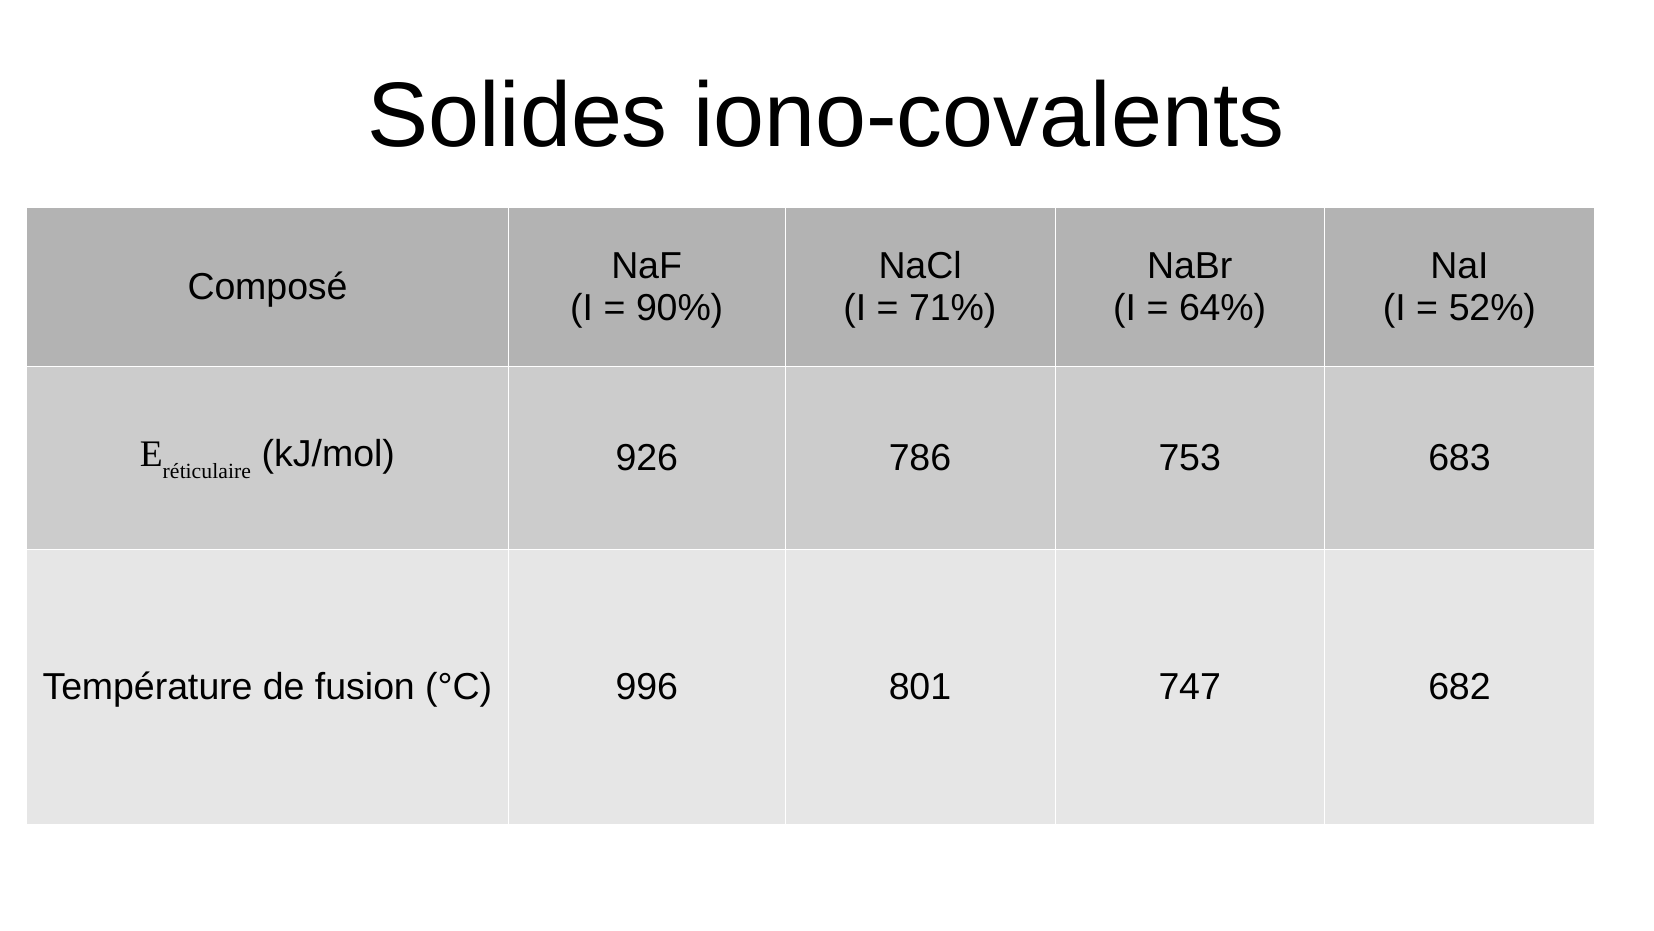

# Solides iono-covalents
| Composé | NaF (I = 90%) | NaCl (I = 71%) | NaBr (I = 64%) | NaI (I = 52%) |
| --- | --- | --- | --- | --- |
| Eréticulaire (kJ/mol) | 926 | 786 | 753 | 683 |
| Température de fusion (°C) | 996 | 801 | 747 | 682 |